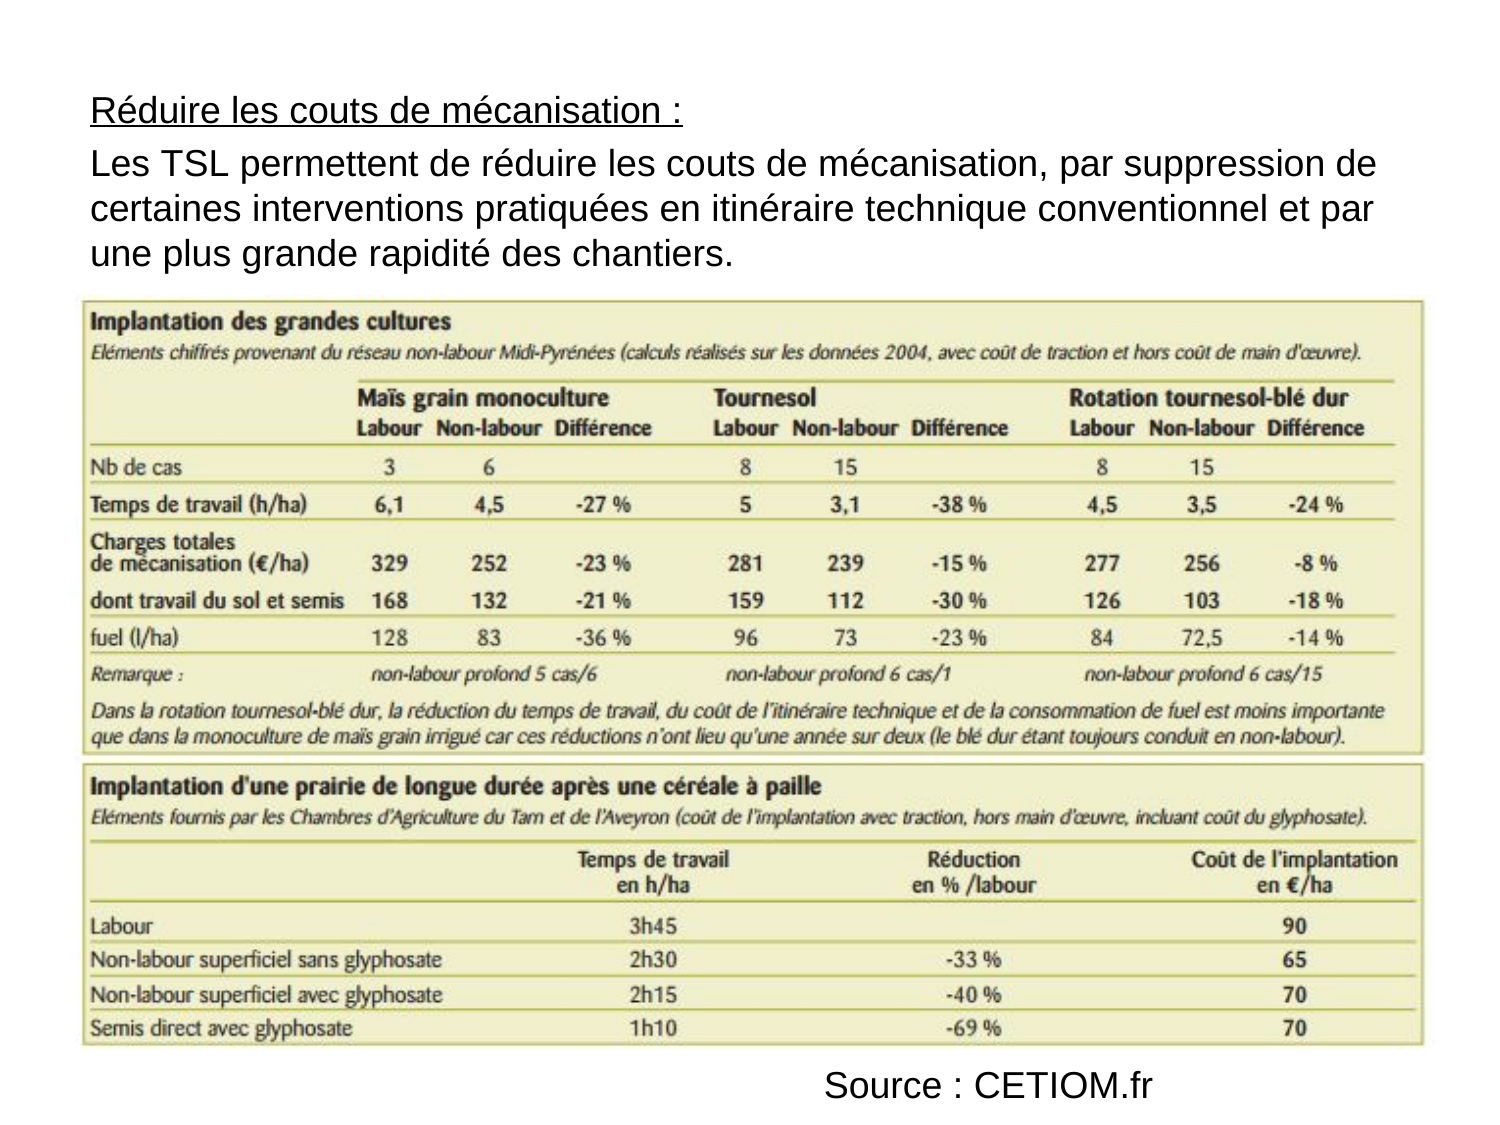

# Réduire les couts de mécanisation :
Les TSL permettent de réduire les couts de mécanisation, par suppression de certaines interventions pratiquées en itinéraire technique conventionnel et par une plus grande rapidité des chantiers.
Source : CETIOM.fr